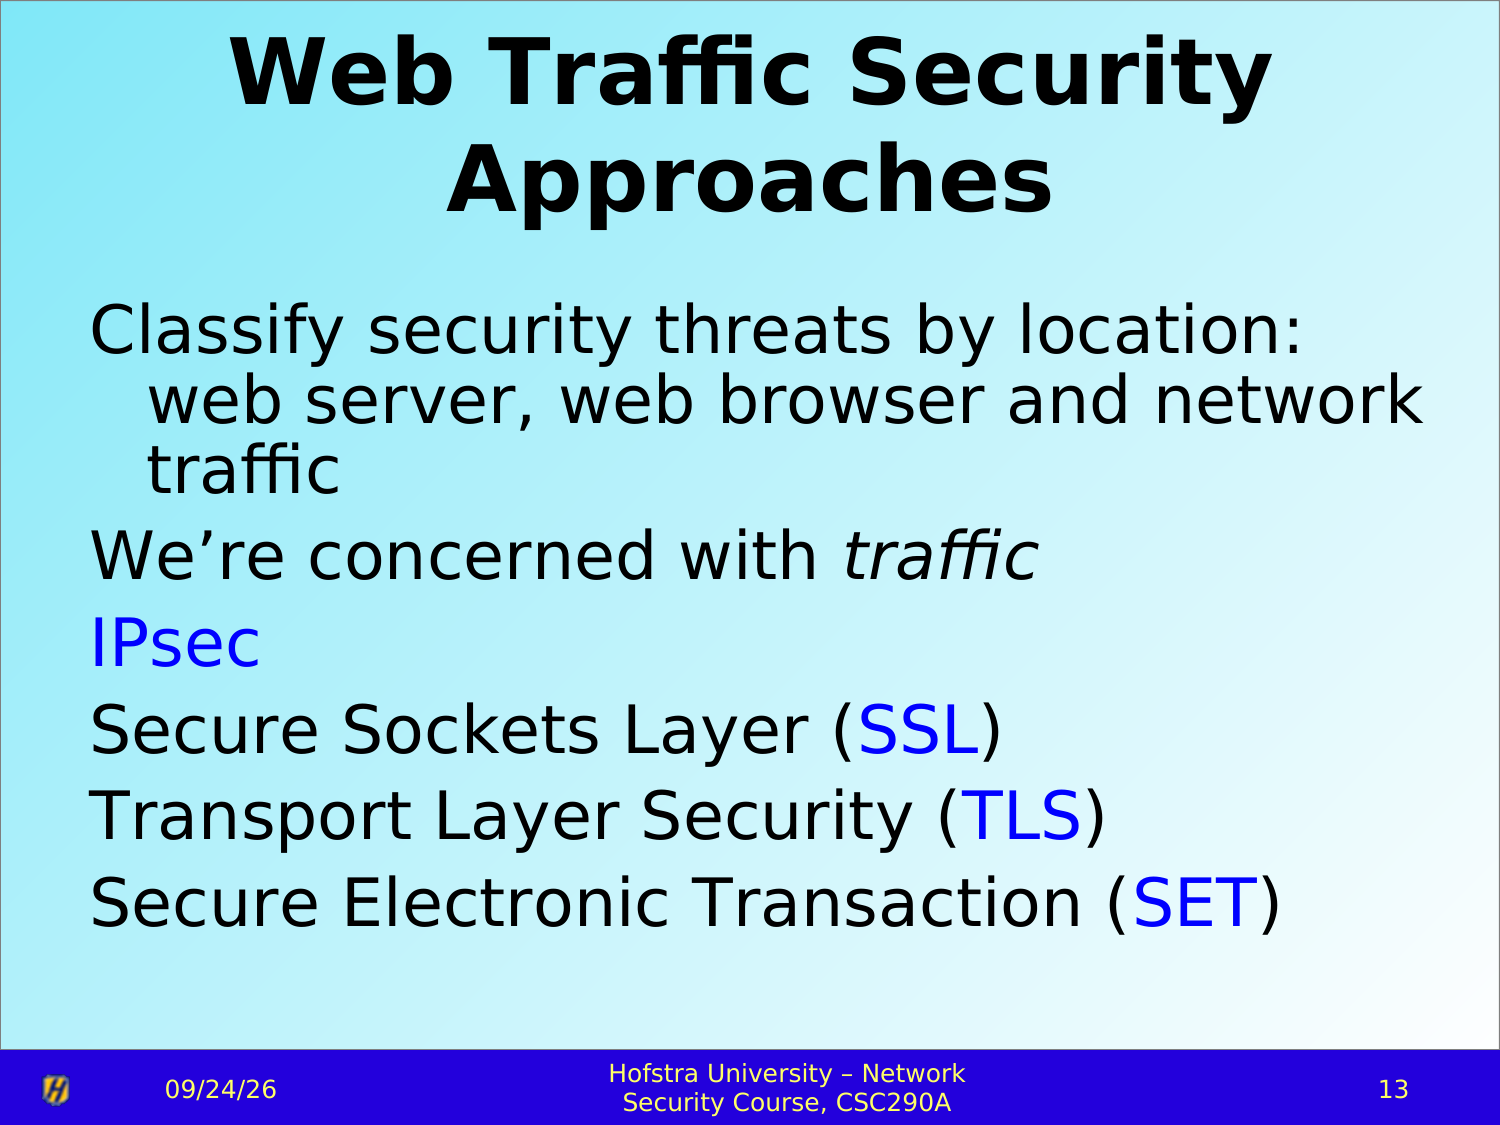

# Web Traffic Security Approaches
Classify security threats by location: web server, web browser and network traffic
We’re concerned with traffic
IPsec
Secure Sockets Layer (SSL)
Transport Layer Security (TLS)
Secure Electronic Transaction (SET)
13